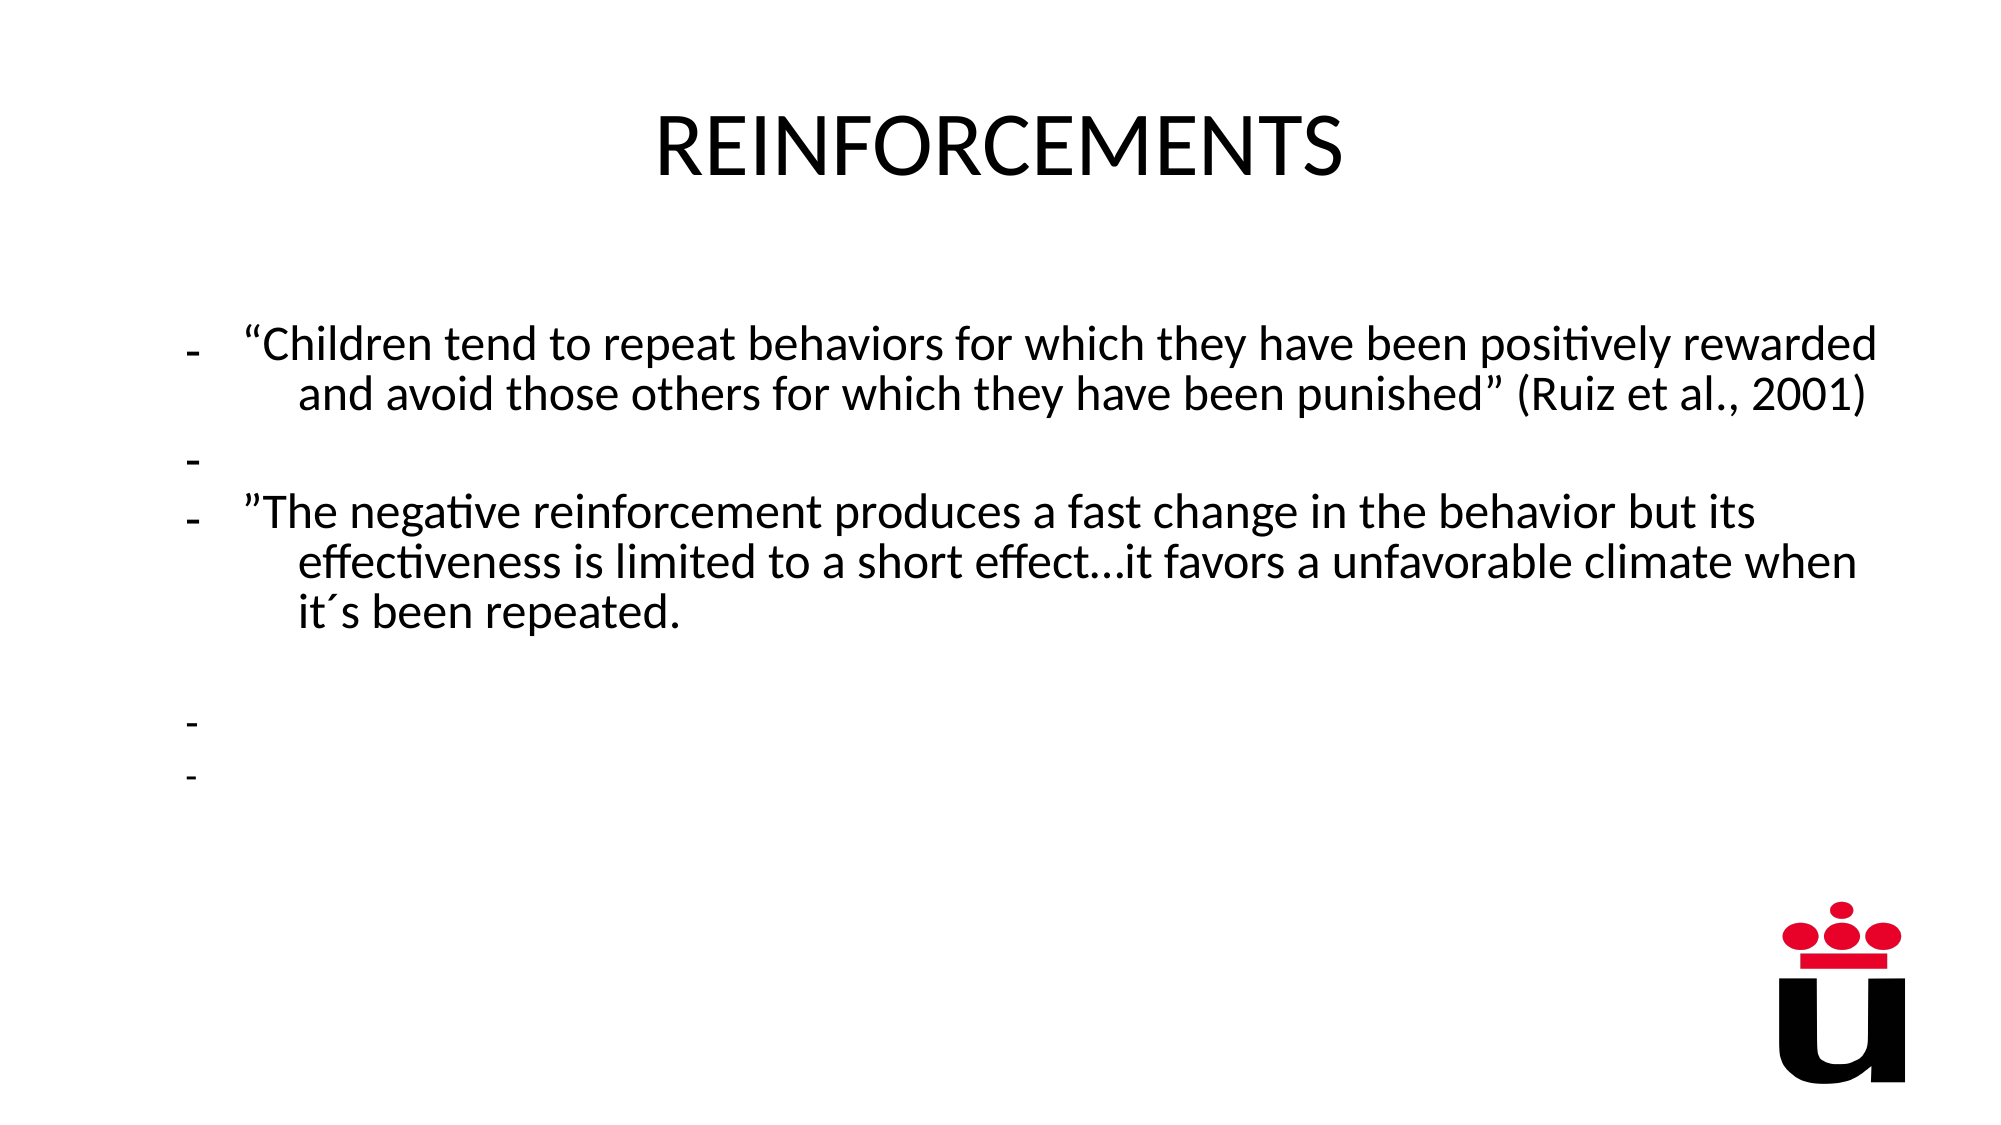

# REINFORCEMENTS
“Children tend to repeat behaviors for which they have been positively rewarded and avoid those others for which they have been punished” (Ruiz et al., 2001)
”The negative reinforcement produces a fast change in the behavior but its effectiveness is limited to a short effect…it favors a unfavorable climate when it´s been repeated.